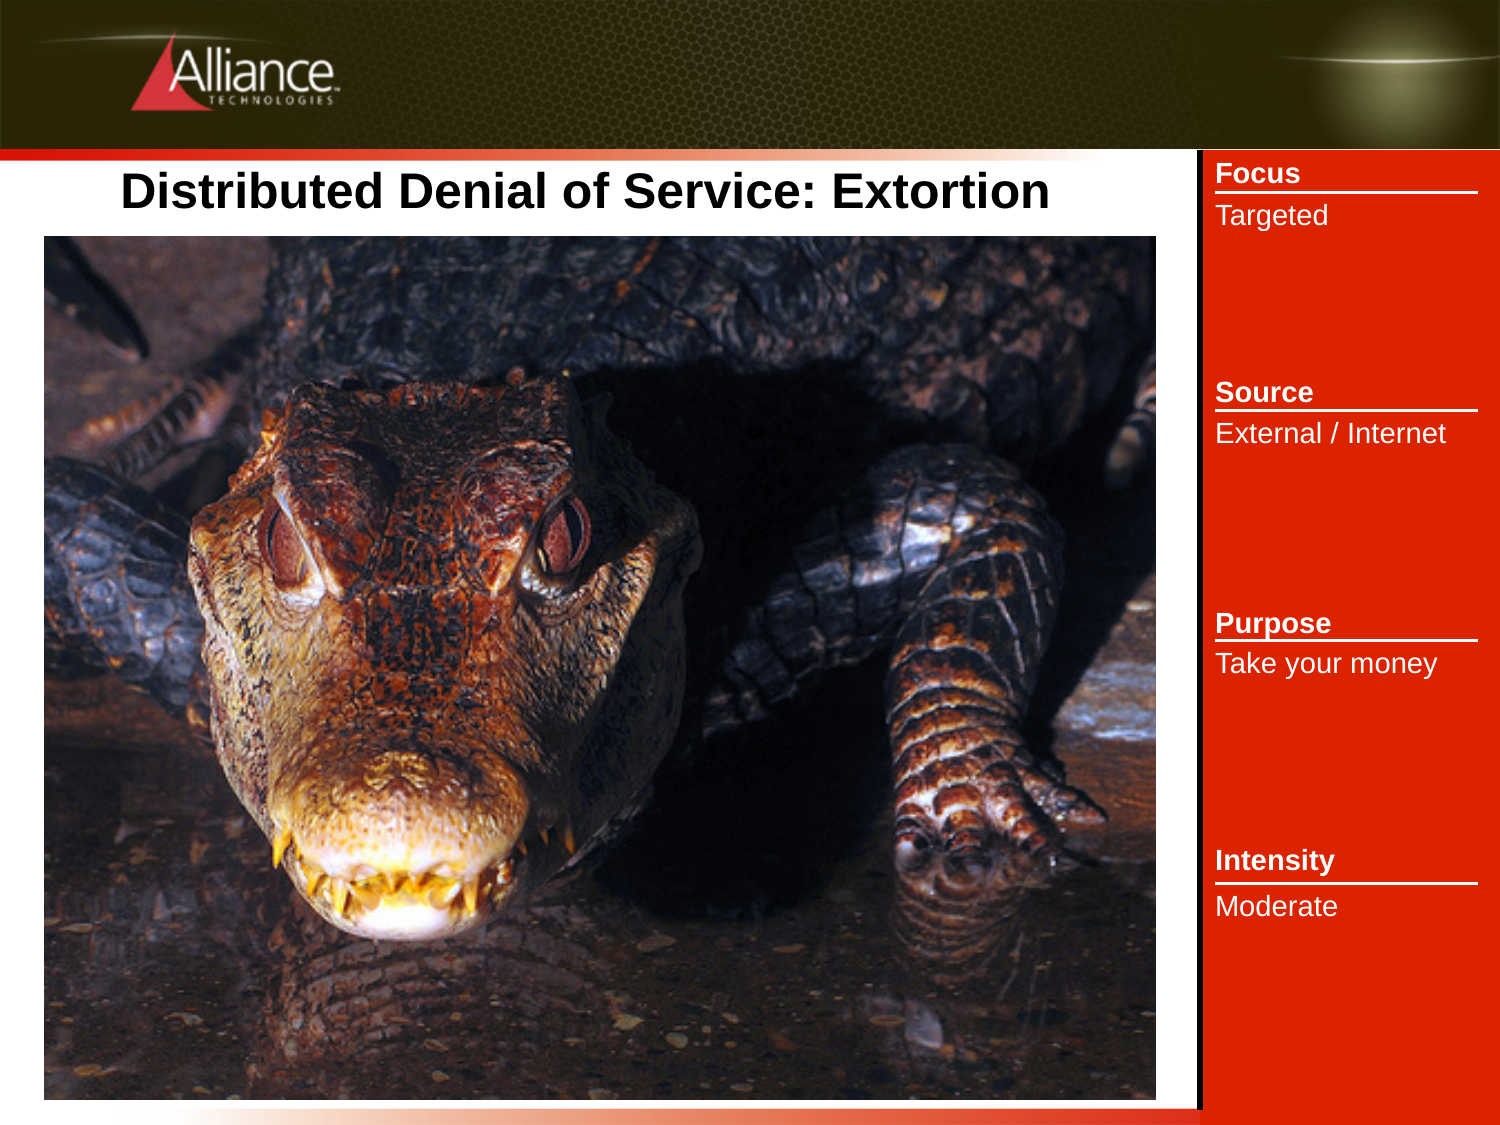

Focus
Distributed Denial of Service: Extortion
Targeted
Source
External / Internet
Purpose
Take your money
Intensity
Moderate